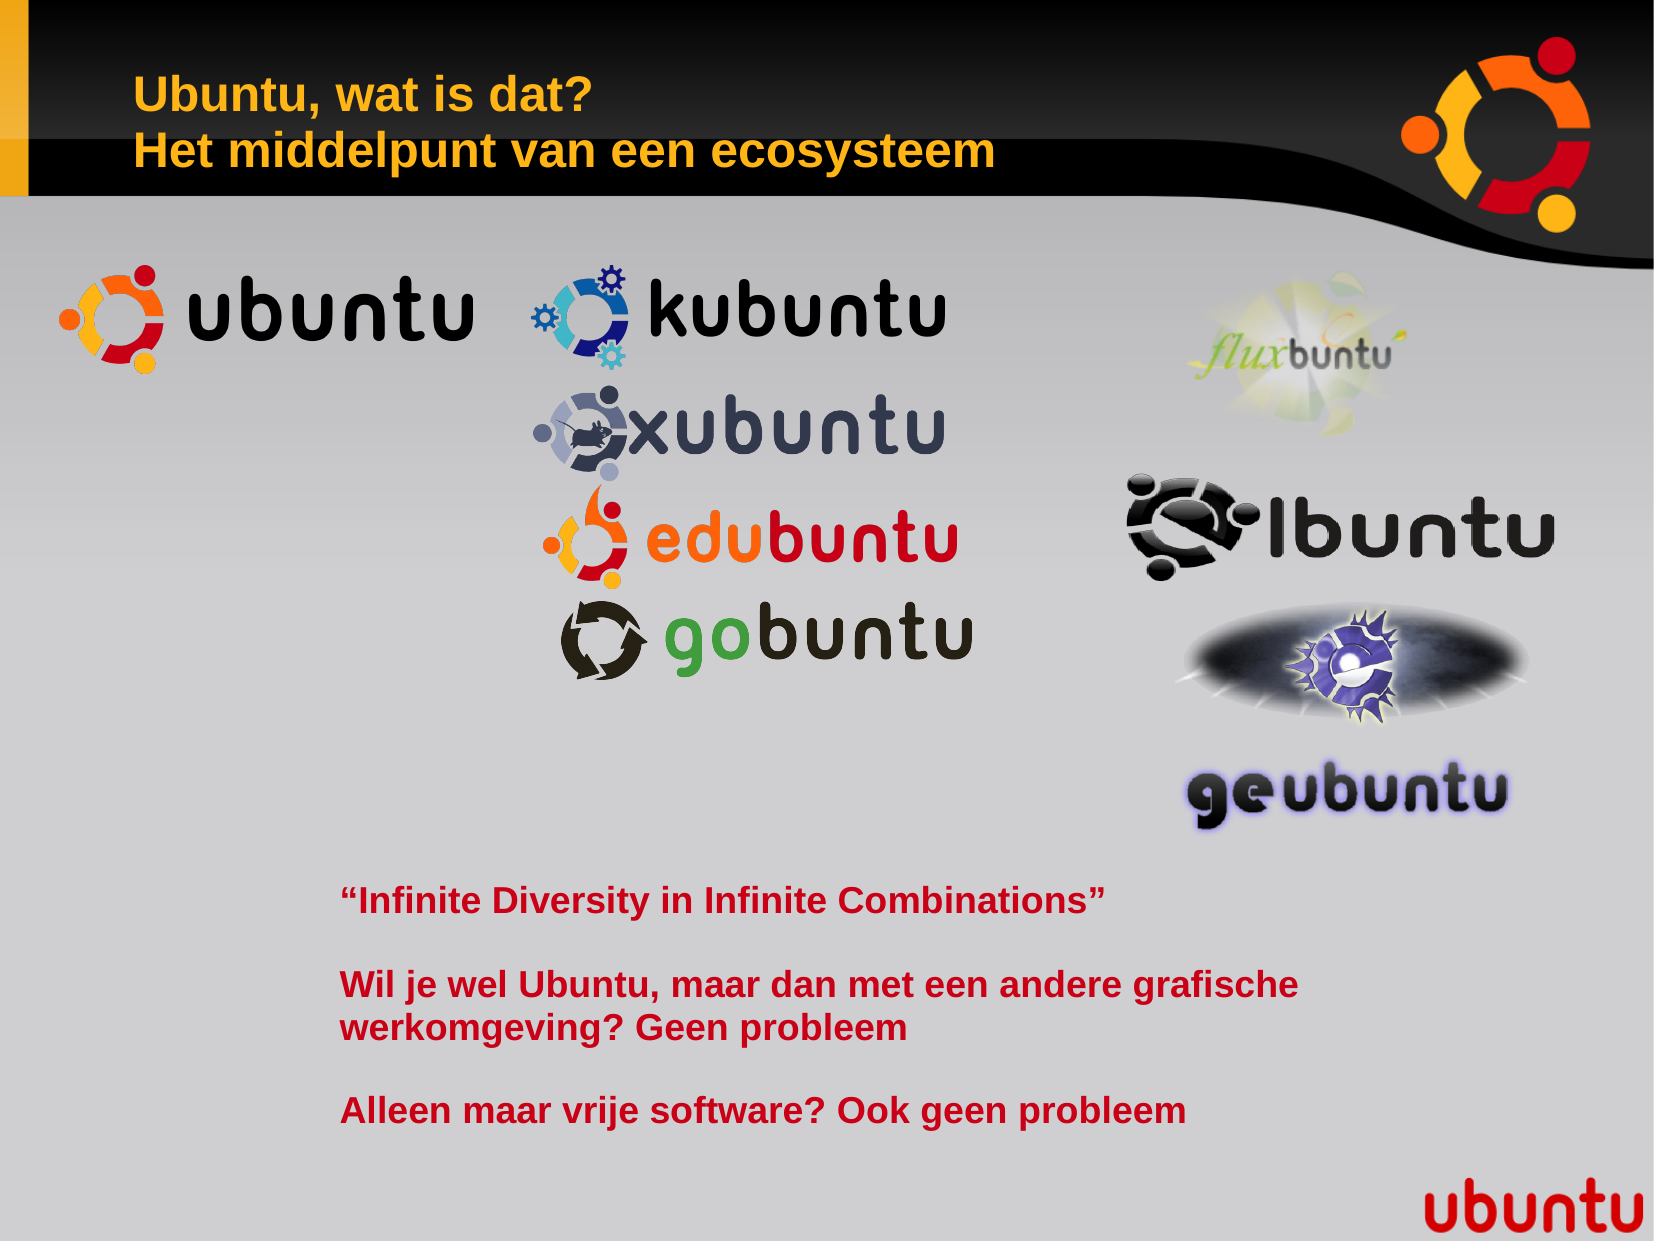

Ubuntu, wat is dat?
Het middelpunt van een ecosysteem
“Infinite Diversity in Infinite Combinations”
Wil je wel Ubuntu, maar dan met een andere grafische werkomgeving? Geen probleem
Alleen maar vrije software? Ook geen probleem